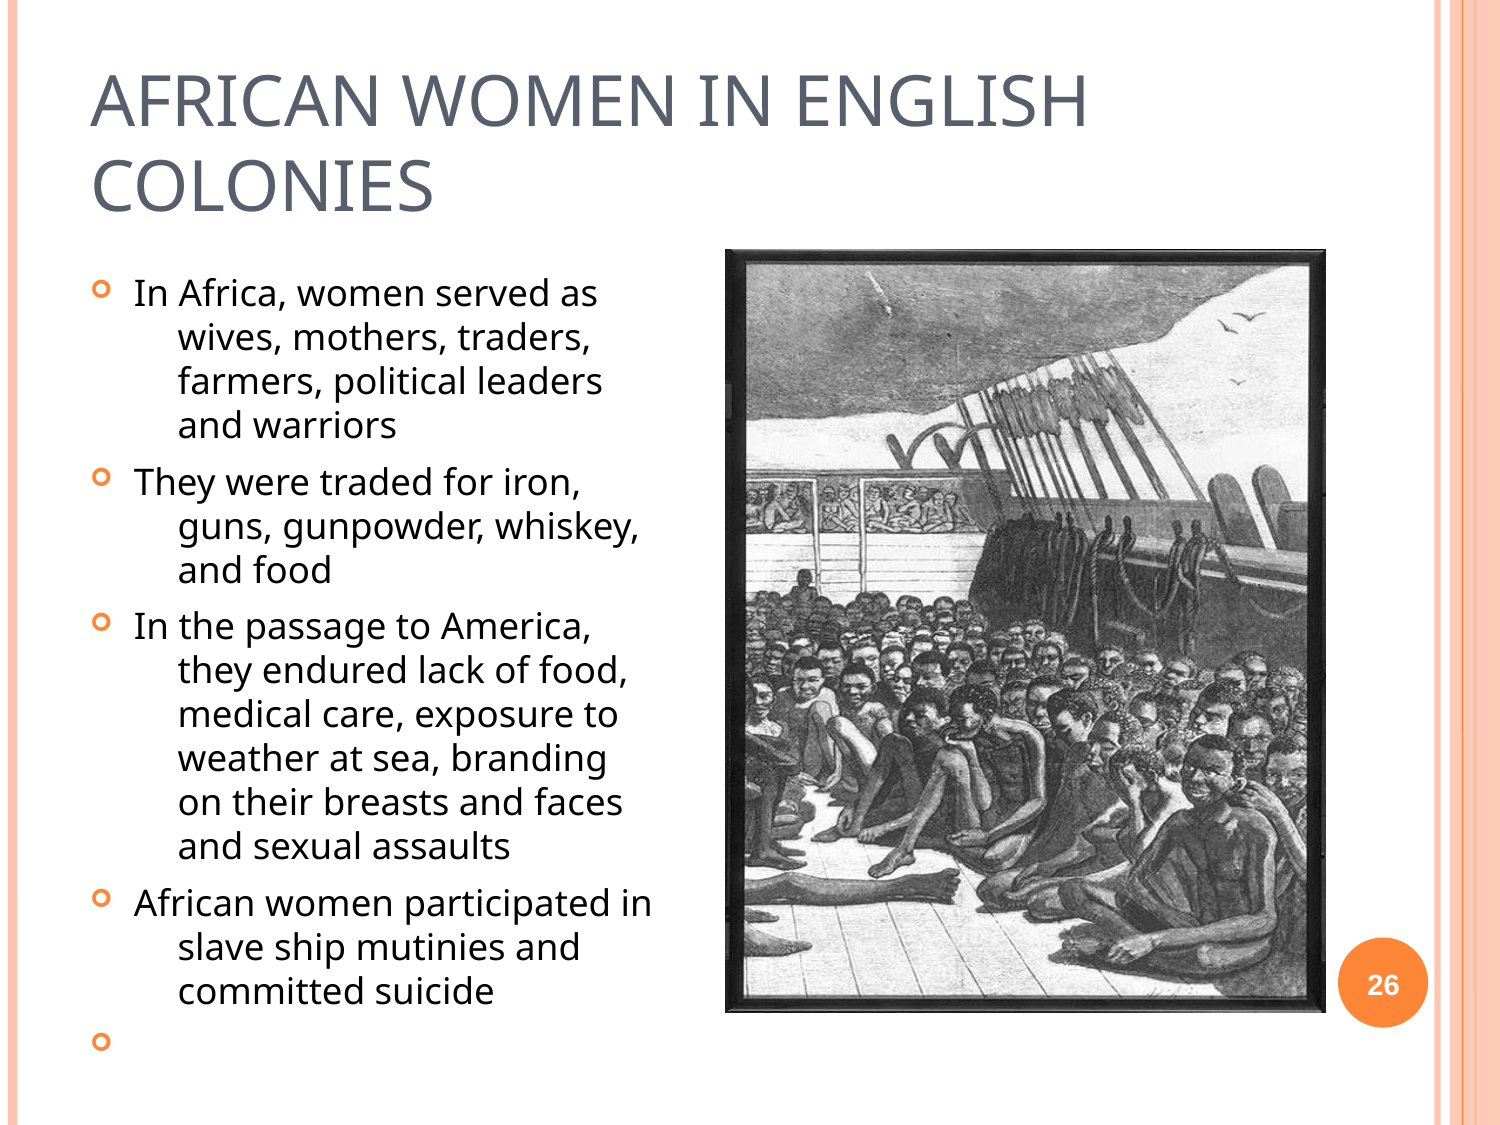

# African Women in English Colonies
In Africa, women served as wives, mothers, traders, farmers, political leaders and warriors
They were traded for iron, guns, gunpowder, whiskey, and food
In the passage to America, they endured lack of food, medical care, exposure to weather at sea, branding on their breasts and faces and sexual assaults
African women participated in slave ship mutinies and committed suicide